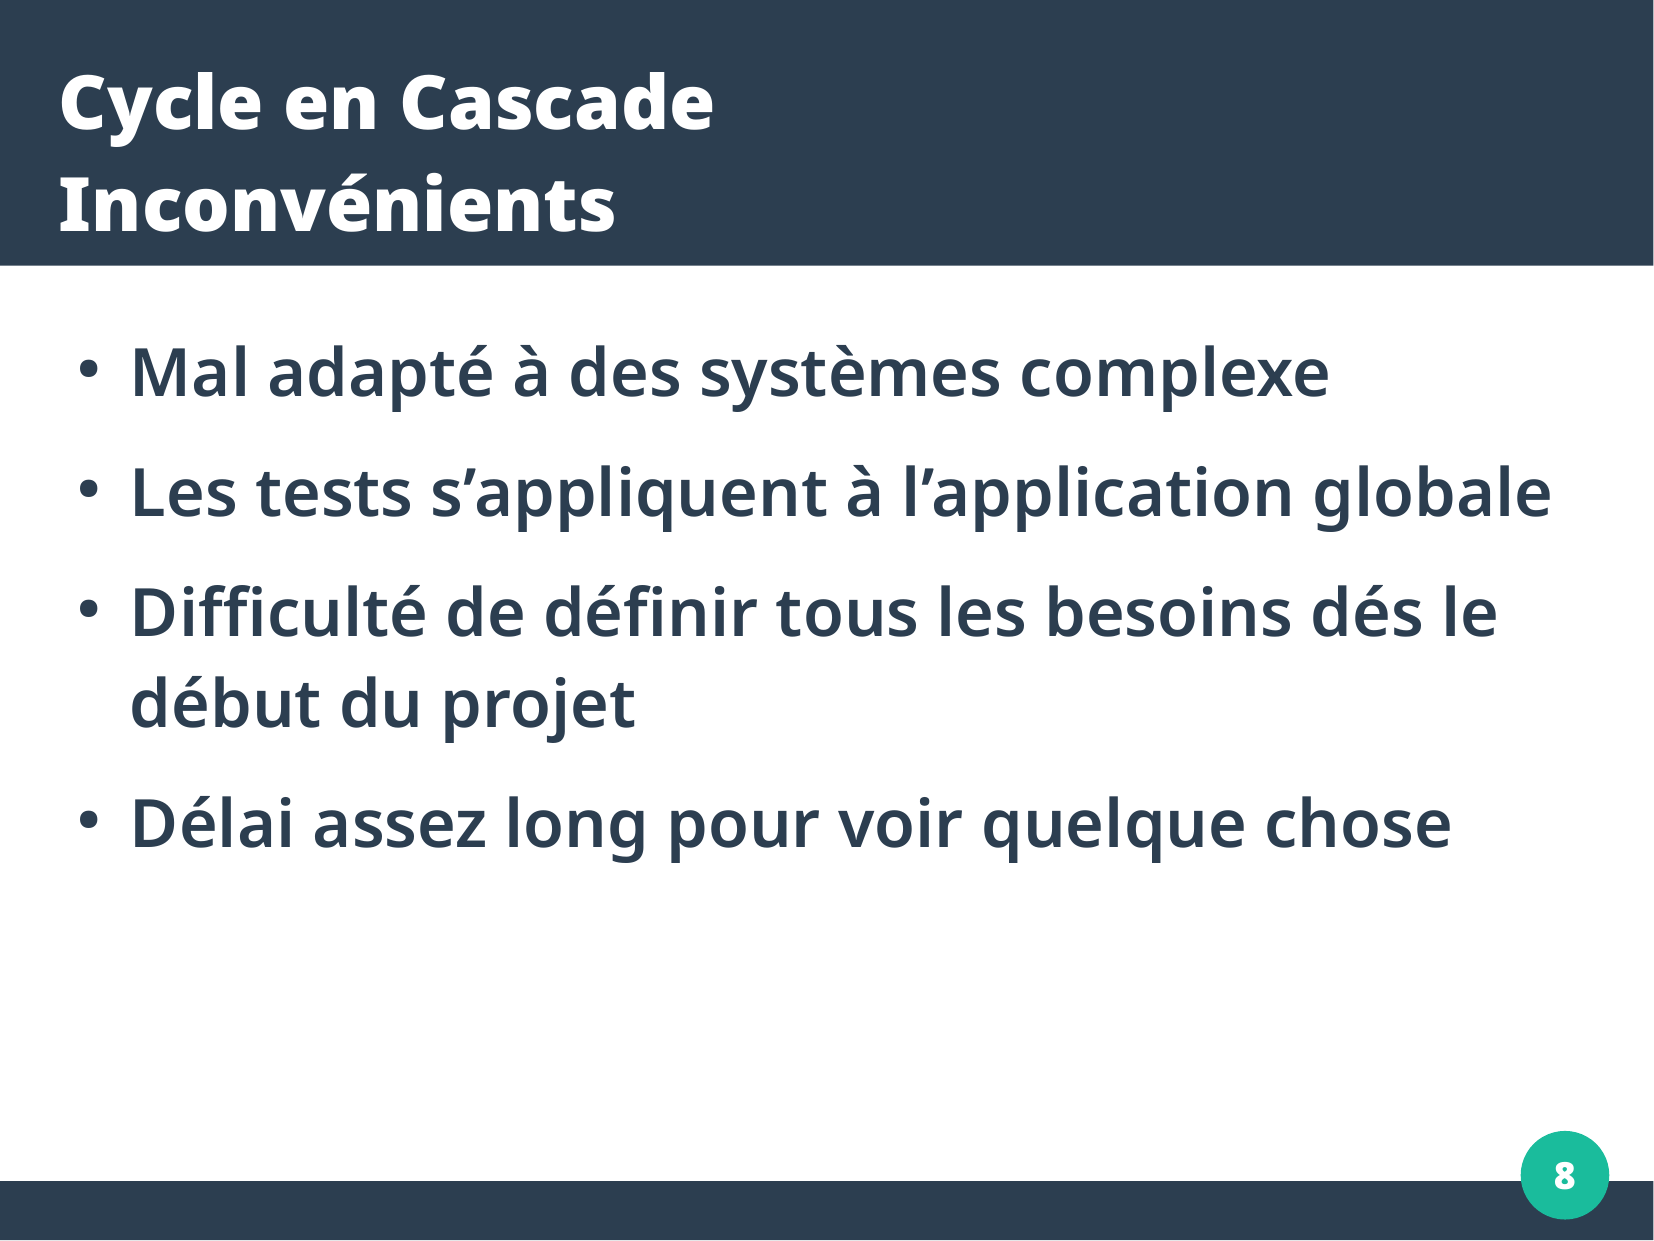

# Cycle en Cascade Inconvénients
Mal adapté à des systèmes complexe
Les tests s’appliquent à l’application globale
Difficulté de définir tous les besoins dés le début du projet
Délai assez long pour voir quelque chose
8